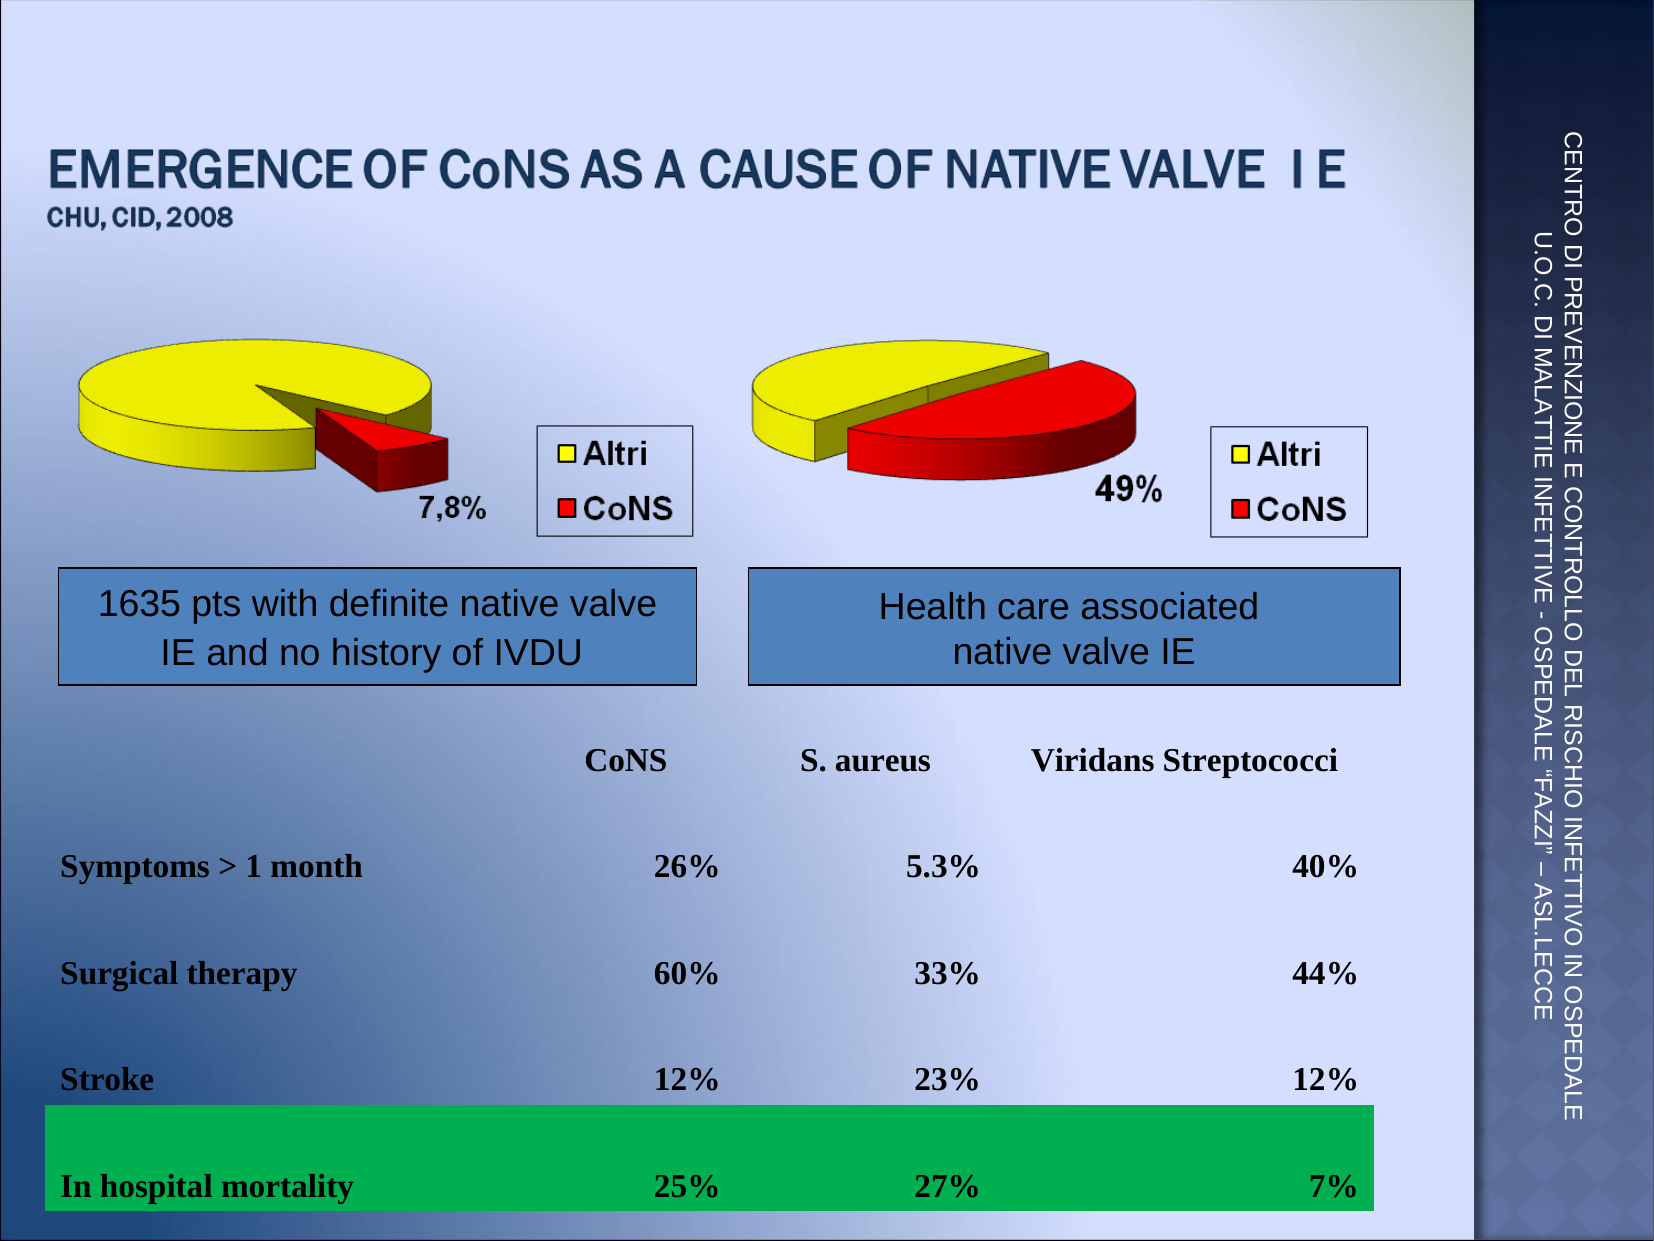

1635 pts with definite native valve
IE and no history of IVDU
Health care associated
native valve IE
CENTRO DI PREVENZIONE E CONTROLLO DEL RISCHIO INFETTIVO IN OSPEDALE
U.O.C. DI MALATTIE INFETTIVE - OSPEDALE “FAZZI” – ASL.LECCE
| | CoNS | S. aureus | Viridans Streptococci |
| --- | --- | --- | --- |
| Symptoms > 1 month | 26% | 5.3% | 40% |
| Surgical therapy | 60% | 33% | 44% |
| Stroke | 12% | 23% | 12% |
| In hospital mortality | 25% | 27% | 7% |